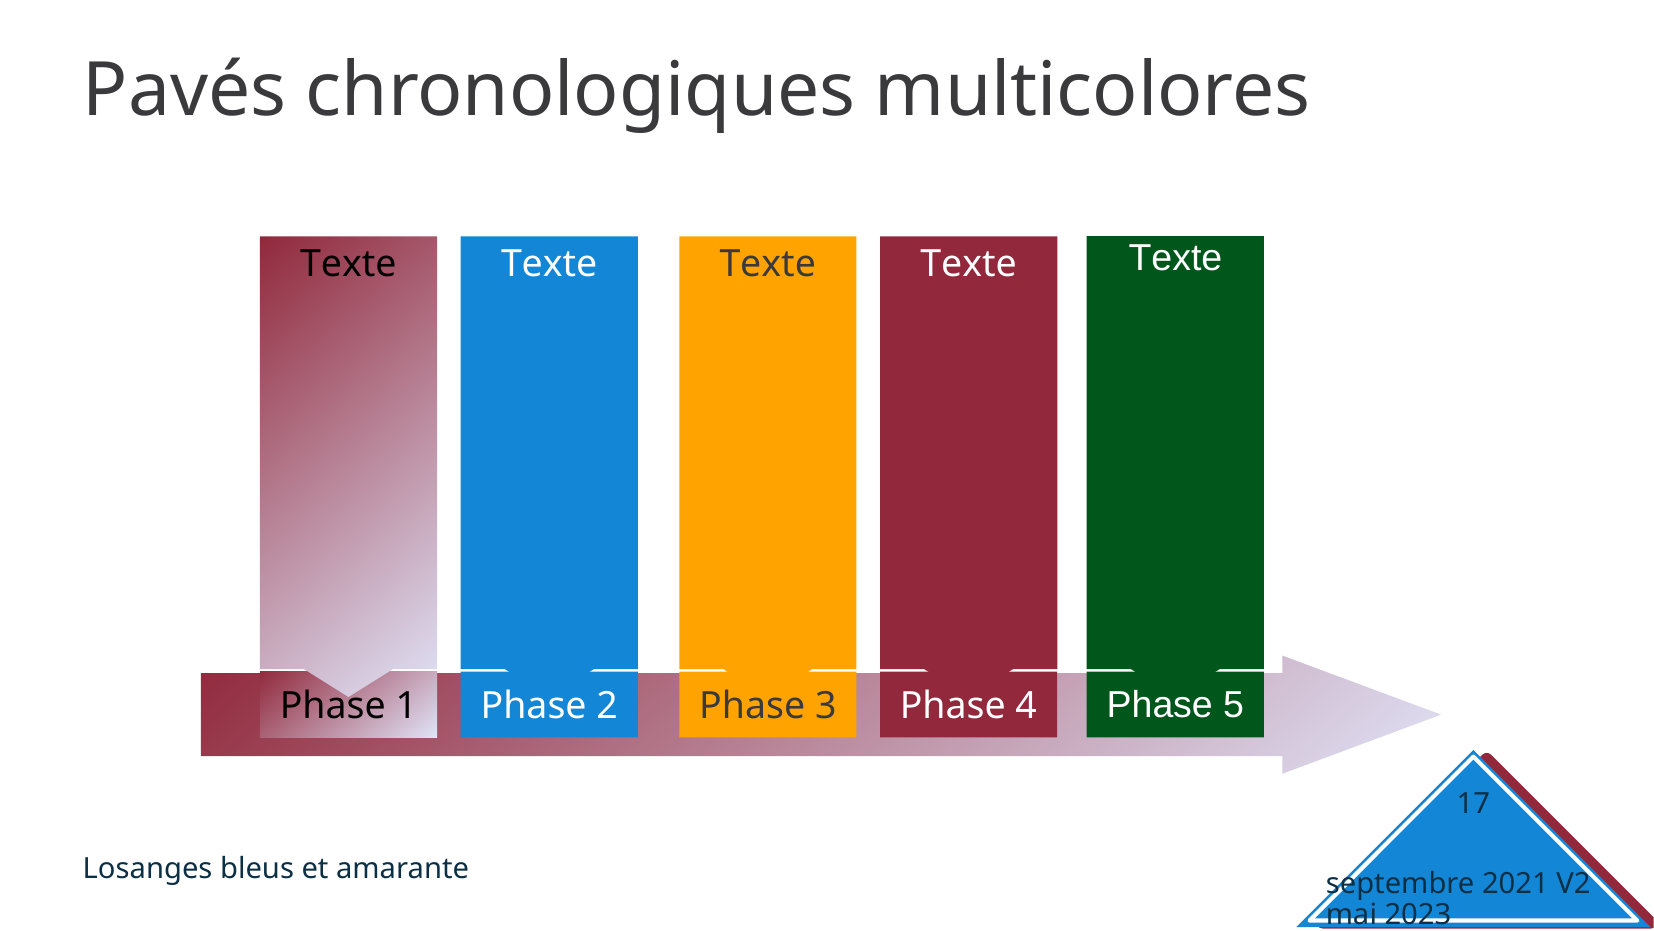

# Pavés chronologiques multicolores
Texte
Phase 5
Texte
Phase 1
Texte
Phase 2
Texte
Phase 3
Texte
Phase 4
17
Losanges bleus et amarante
septembre 2021 V2 mai 2023